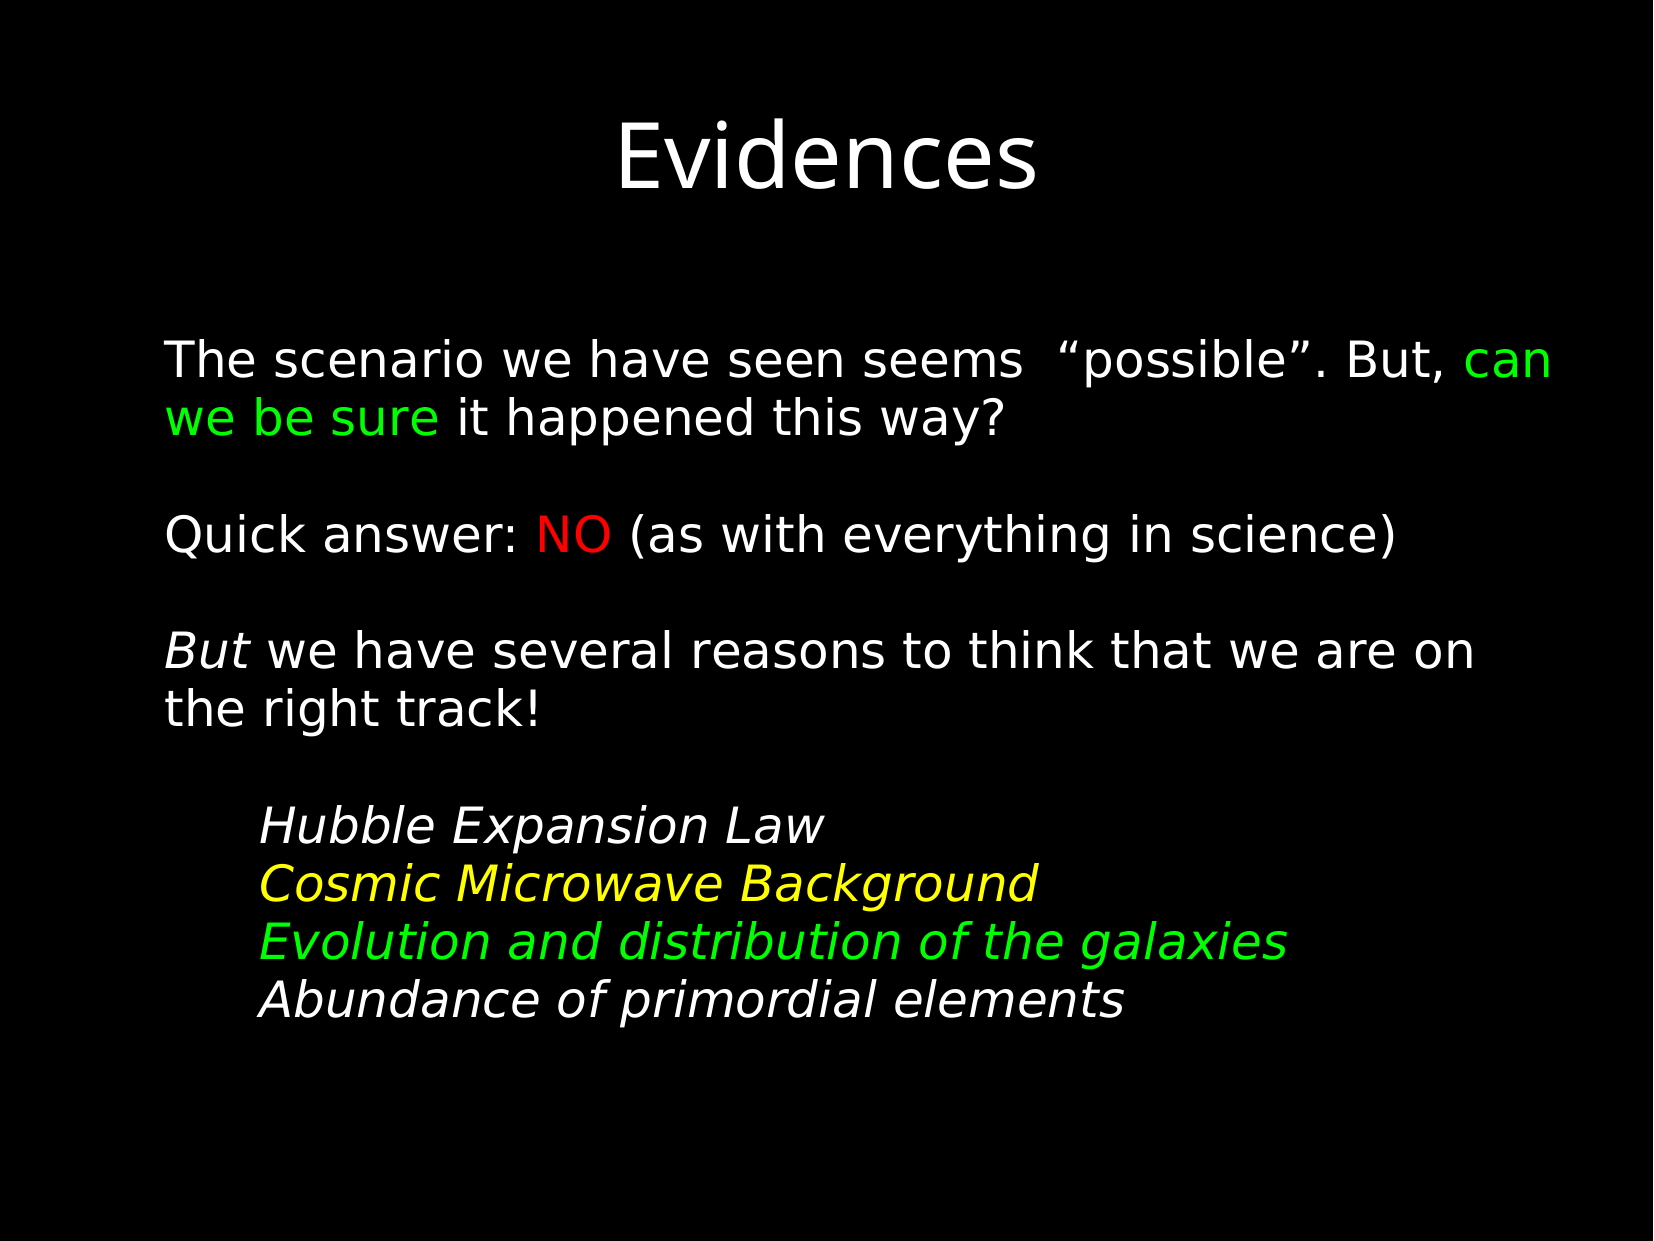

# Evidences
The scenario we have seen seems “possible”. But, can we be sure it happened this way?
Quick answer: NO (as with everything in science)
But we have several reasons to think that we are on the right track!
Hubble Expansion Law
Cosmic Microwave Background
Evolution and distribution of the galaxies
Abundance of primordial elements